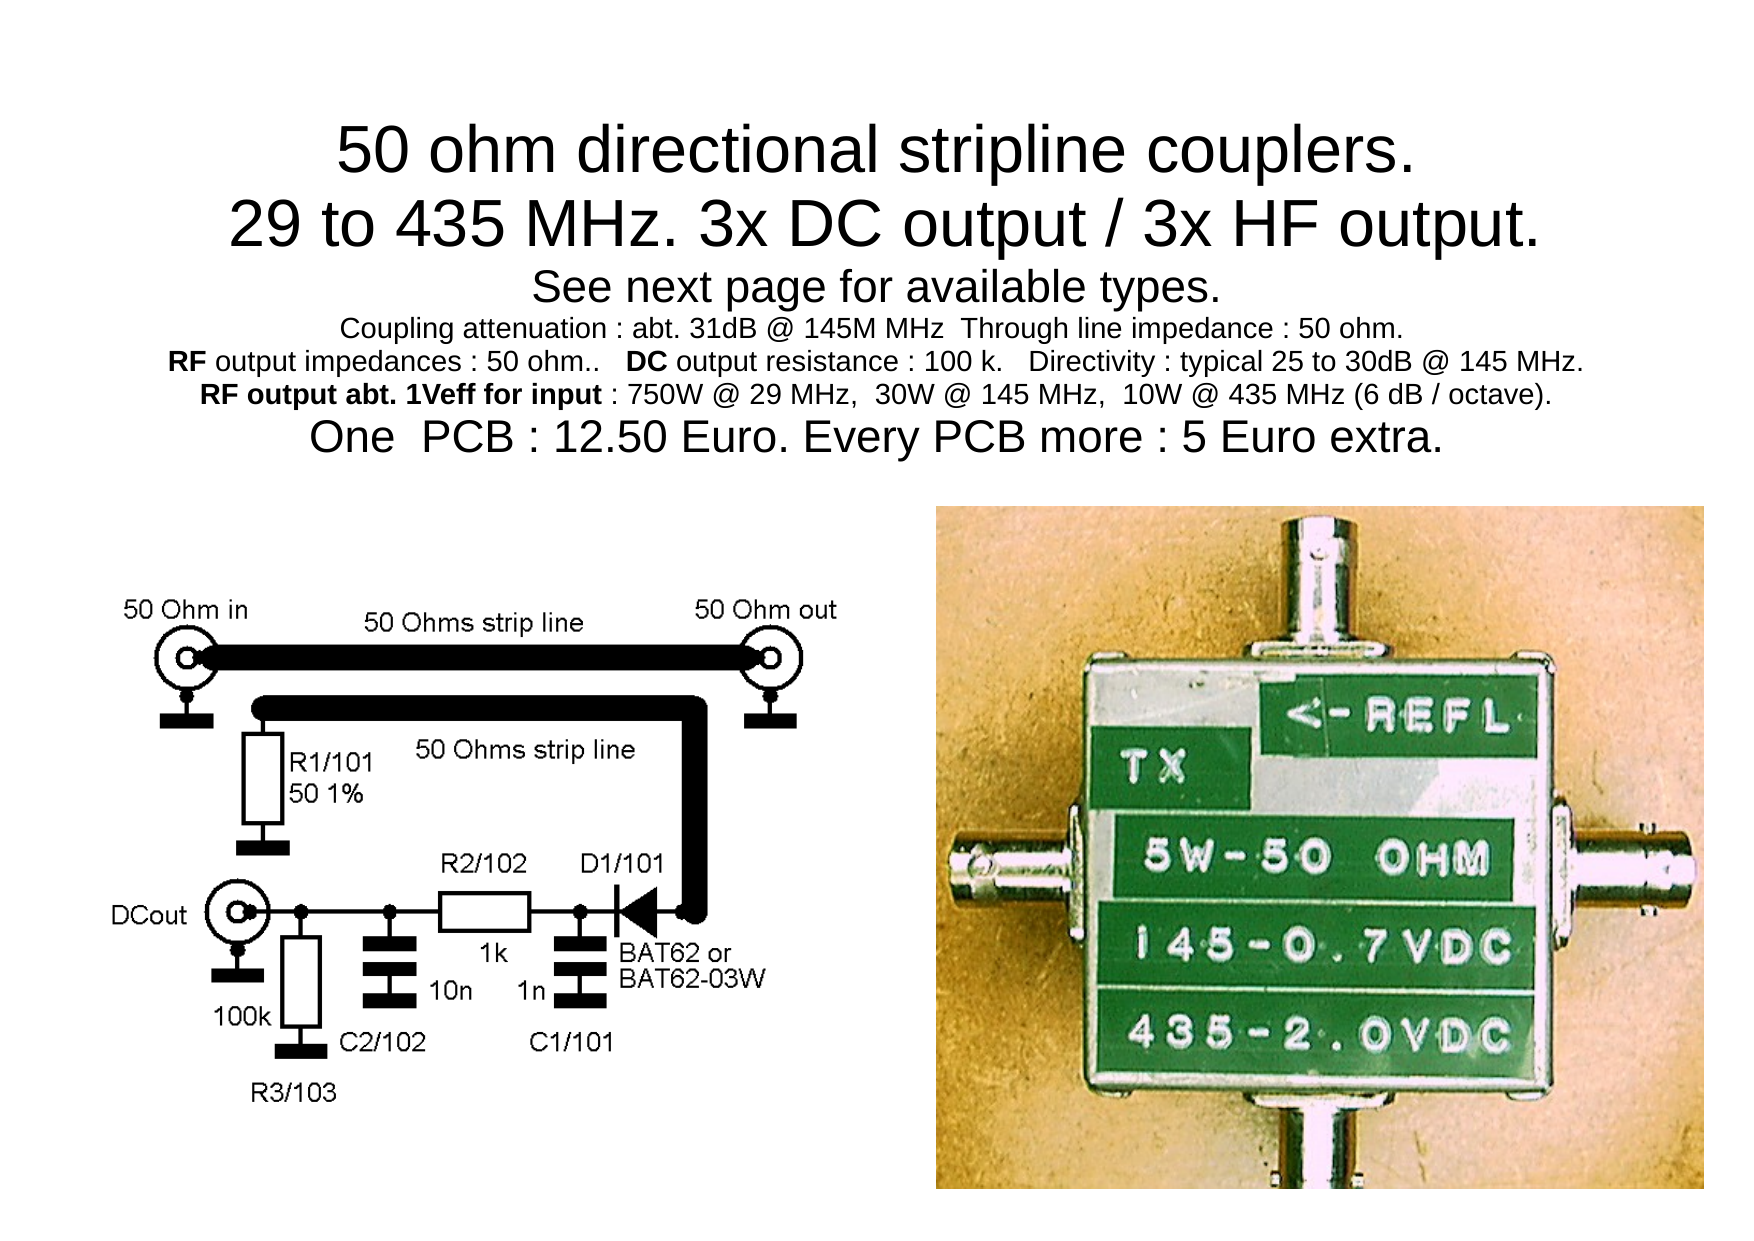

# 50 ohm directional stripline couplers. 29 to 435 MHz. 3x DC output / 3x HF output. See next page for available types. Coupling attenuation : abt. 31dB @ 145M MHz Through line impedance : 50 ohm. RF output impedances : 50 ohm.. DC output resistance : 100 k. Directivity : typical 25 to 30dB @ 145 MHz. RF output abt. 1Veff for input : 750W @ 29 MHz, 30W @ 145 MHz, 10W @ 435 MHz (6 dB / octave). One PCB : 12.50 Euro. Every PCB more : 5 Euro extra.